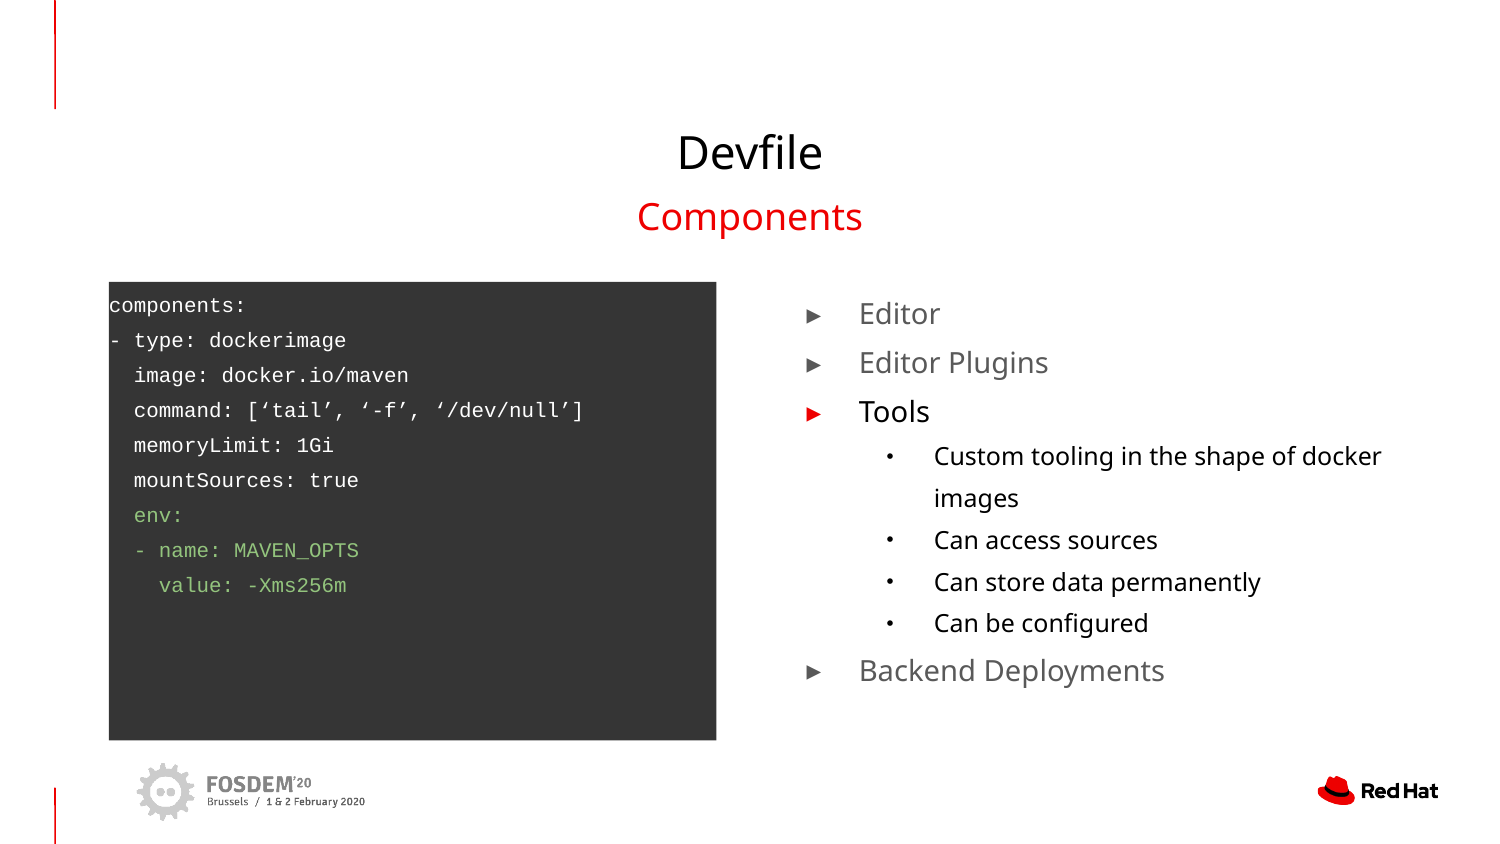

#
Devfile
Components
components:
- type: dockerimage
 image: docker.io/maven
 command: [‘tail’, ‘-f’, ‘/dev/null’]
 memoryLimit: 1Gi
 mountSources: true
 env:
 - name: MAVEN_OPTS
 value: -Xms256m
Editor
Editor Plugins
Tools
Custom tooling in the shape of docker images
Can access sources
Can store data permanently
Can be configured
Backend Deployments